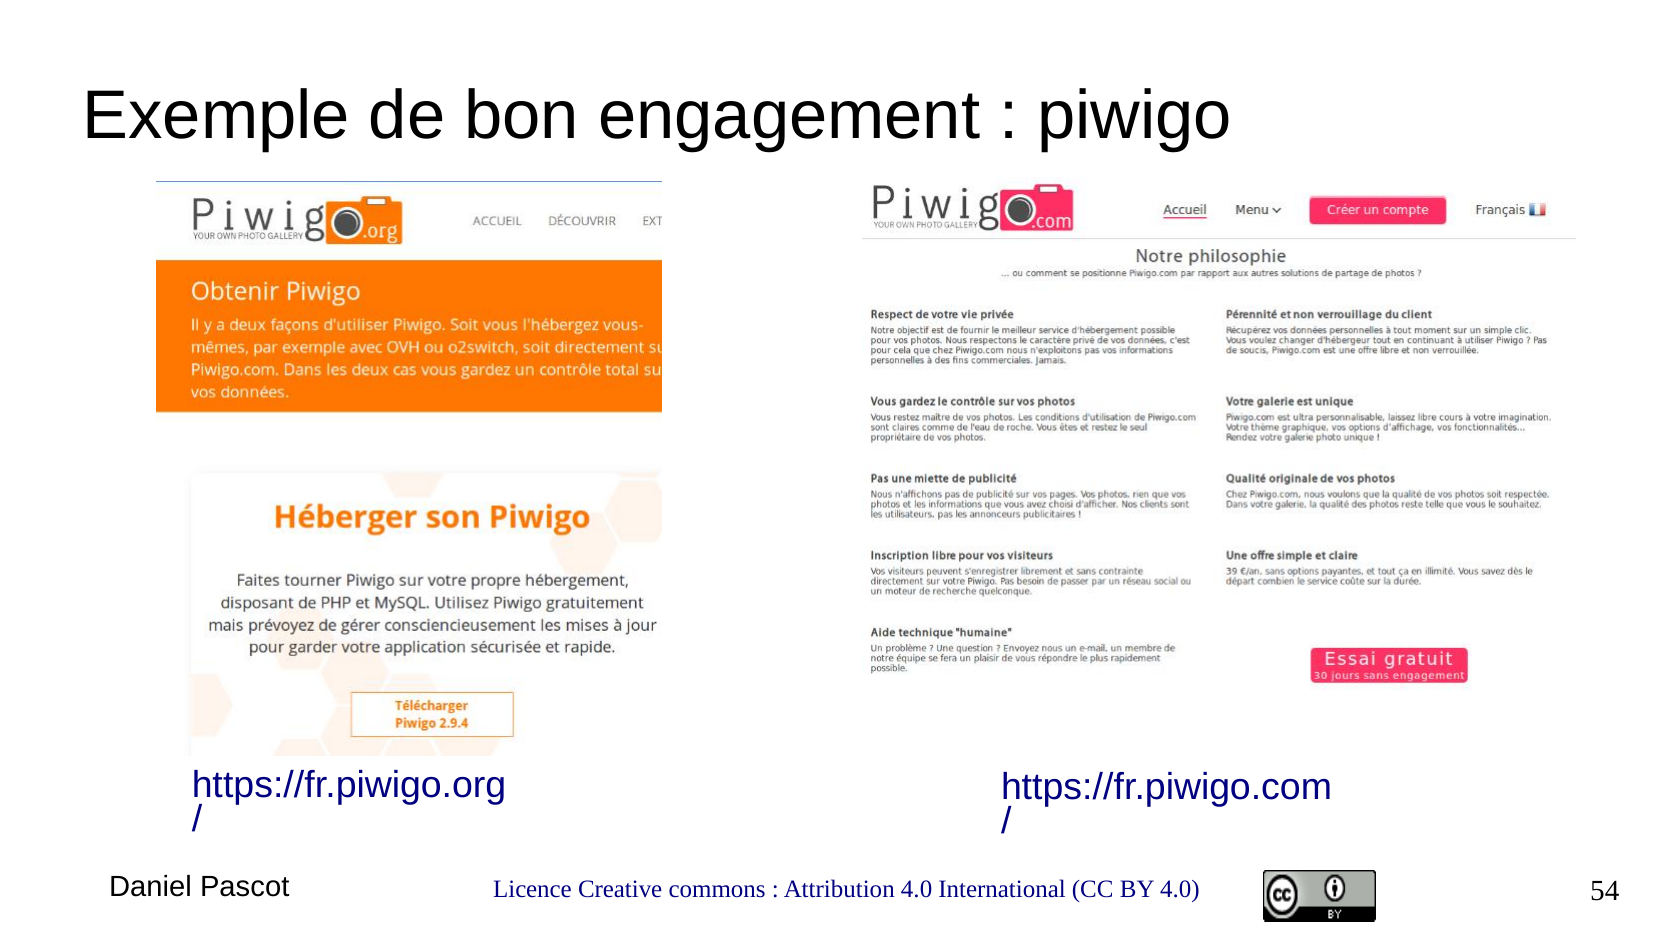

# Exemple de bon engagement : piwigo
https://fr.piwigo.org/
https://fr.piwigo.com/
54